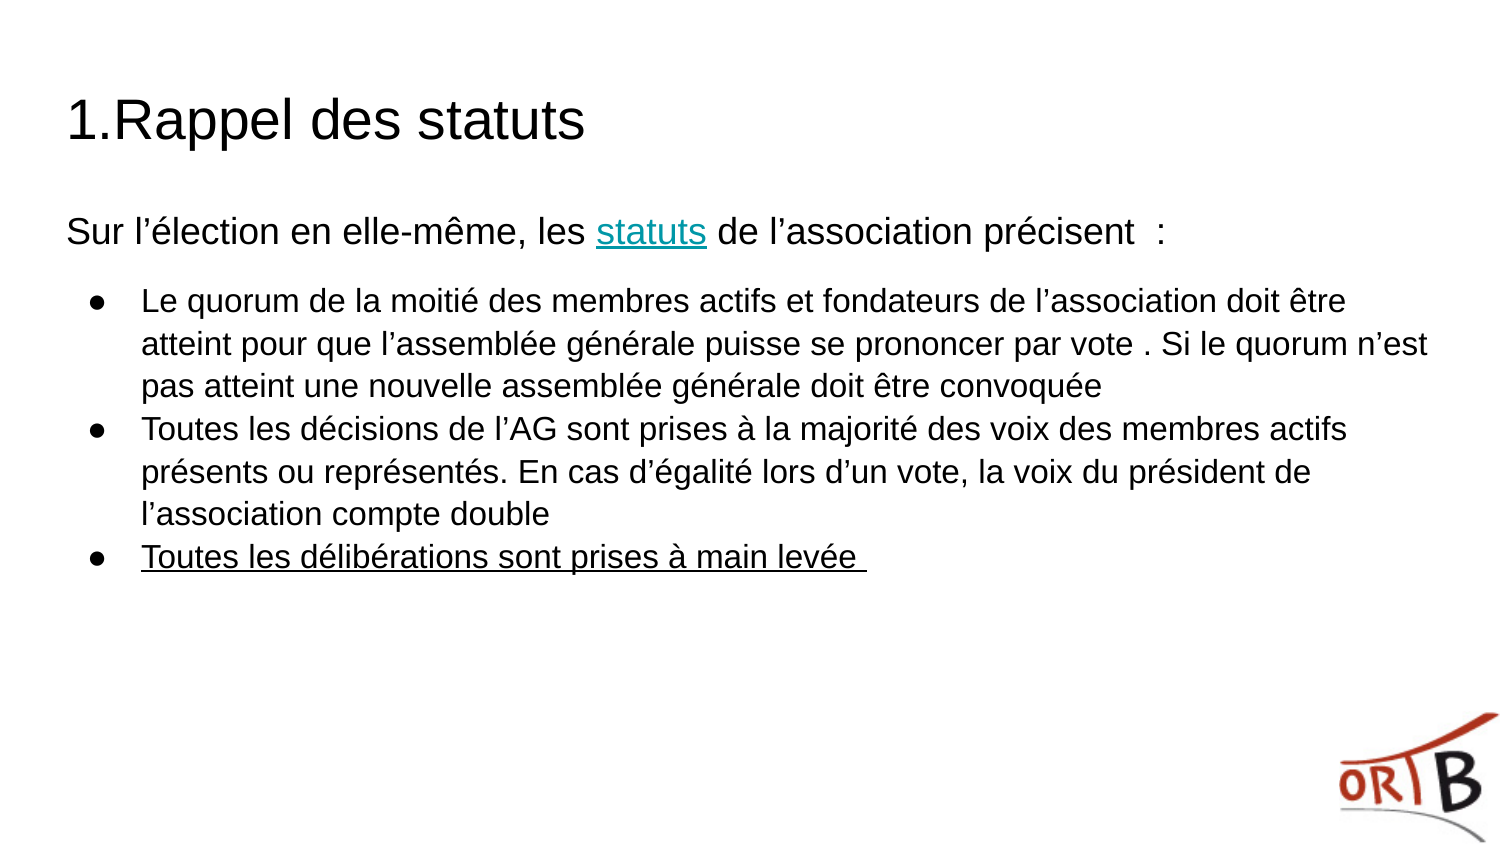

# 1.Rappel des statuts
Sur l’élection en elle-même, les statuts de l’association précisent :
Le quorum de la moitié des membres actifs et fondateurs de l’association doit être atteint pour que l’assemblée générale puisse se prononcer par vote . Si le quorum n’est pas atteint une nouvelle assemblée générale doit être convoquée
Toutes les décisions de l’AG sont prises à la majorité des voix des membres actifs présents ou représentés. En cas d’égalité lors d’un vote, la voix du président de l’association compte double
Toutes les délibérations sont prises à main levée